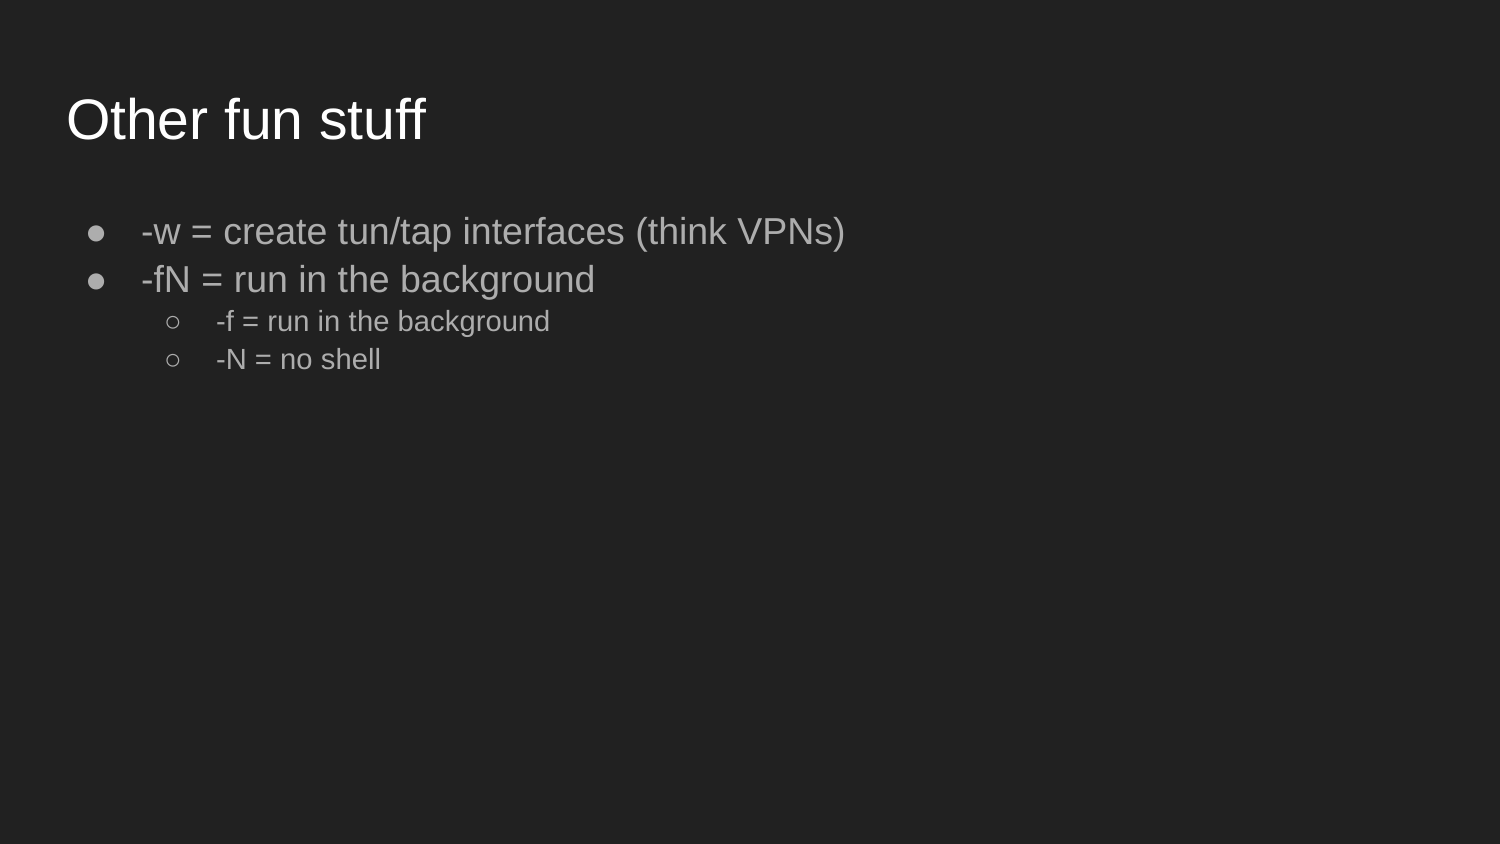

# Other fun stuff
-w = create tun/tap interfaces (think VPNs)
-fN = run in the background
-f = run in the background
-N = no shell